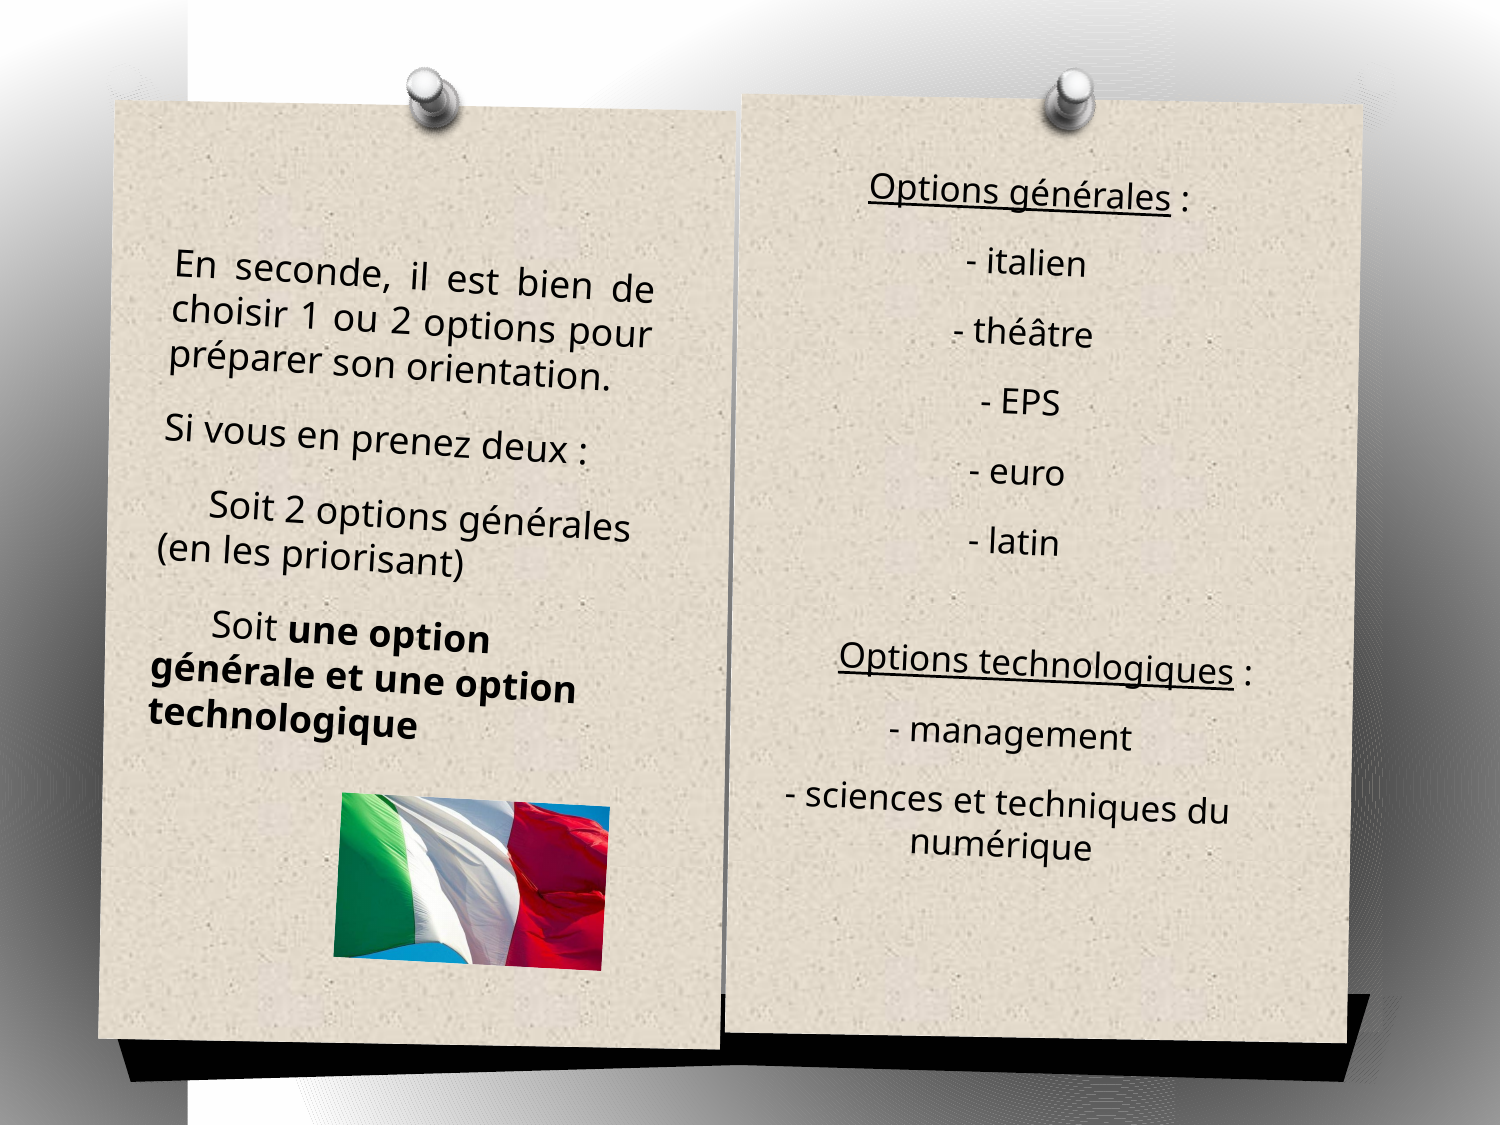

Options générales :
- italien
- théâtre
- EPS
- euro
- latin
 Options technologiques :
 - management
 - sciences et techniques du numérique
En seconde, il est bien de choisir 1 ou 2 options pour préparer son orientation.
Si vous en prenez deux :
 Soit 2 options générales (en les priorisant)
 Soit une option générale et une option technologique
#